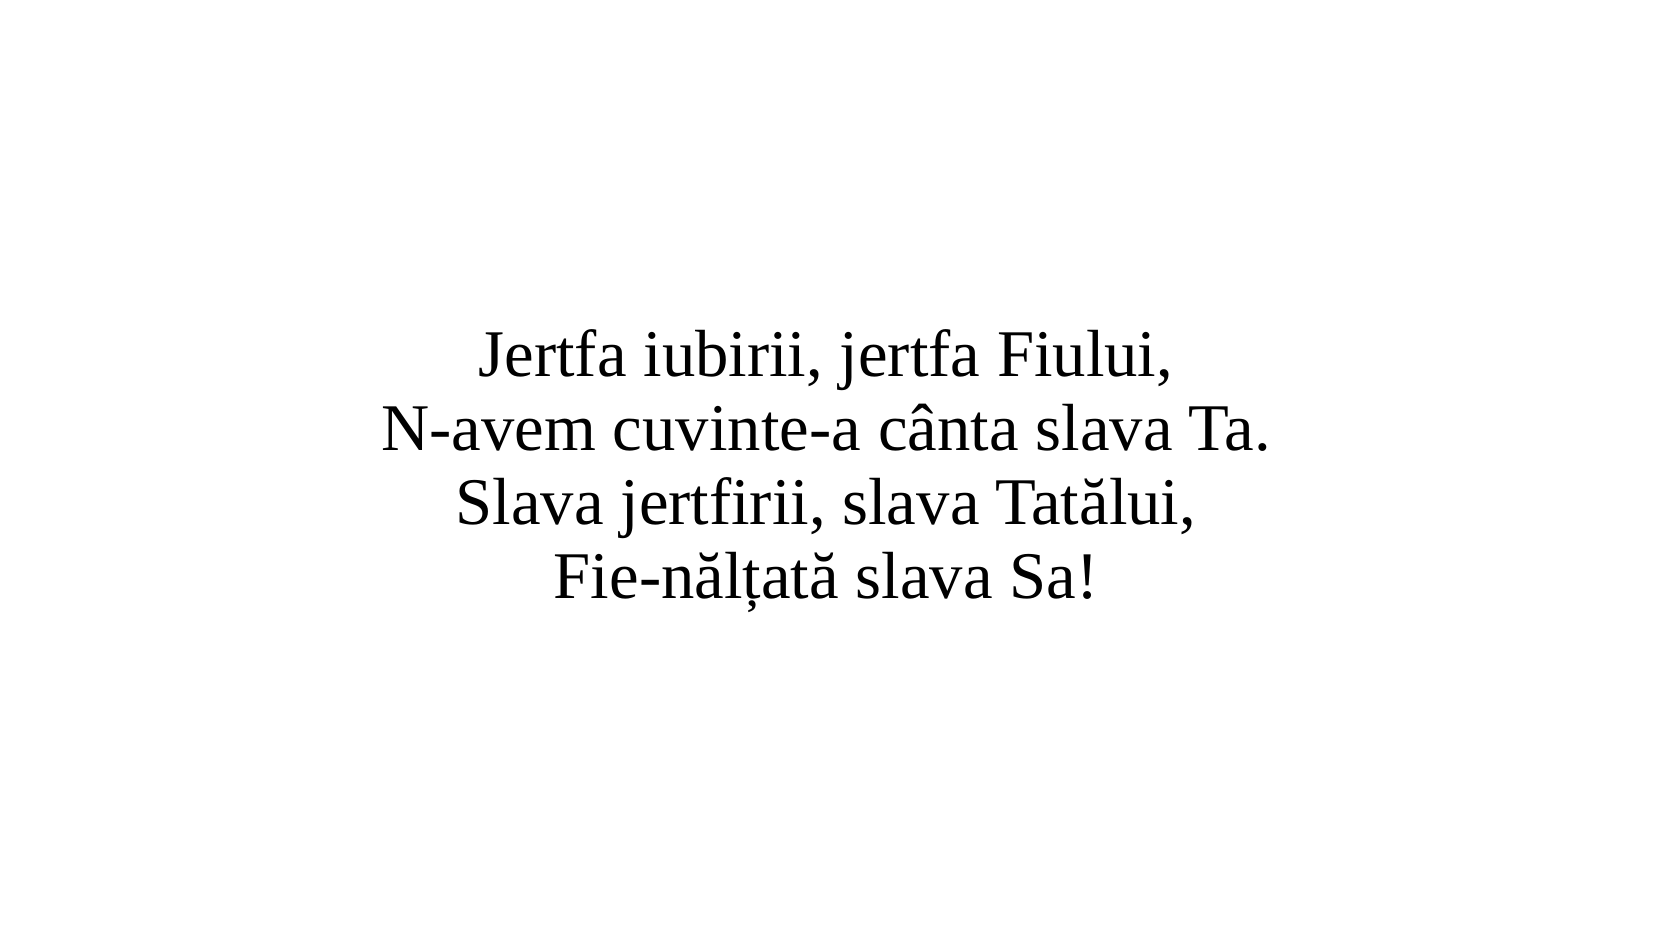

# Jertfa iubirii, jertfa Fiului,
N-avem cuvinte-a cânta slava Ta.
Slava jertfirii, slava Tatălui,
Fie-nălțată slava Sa!